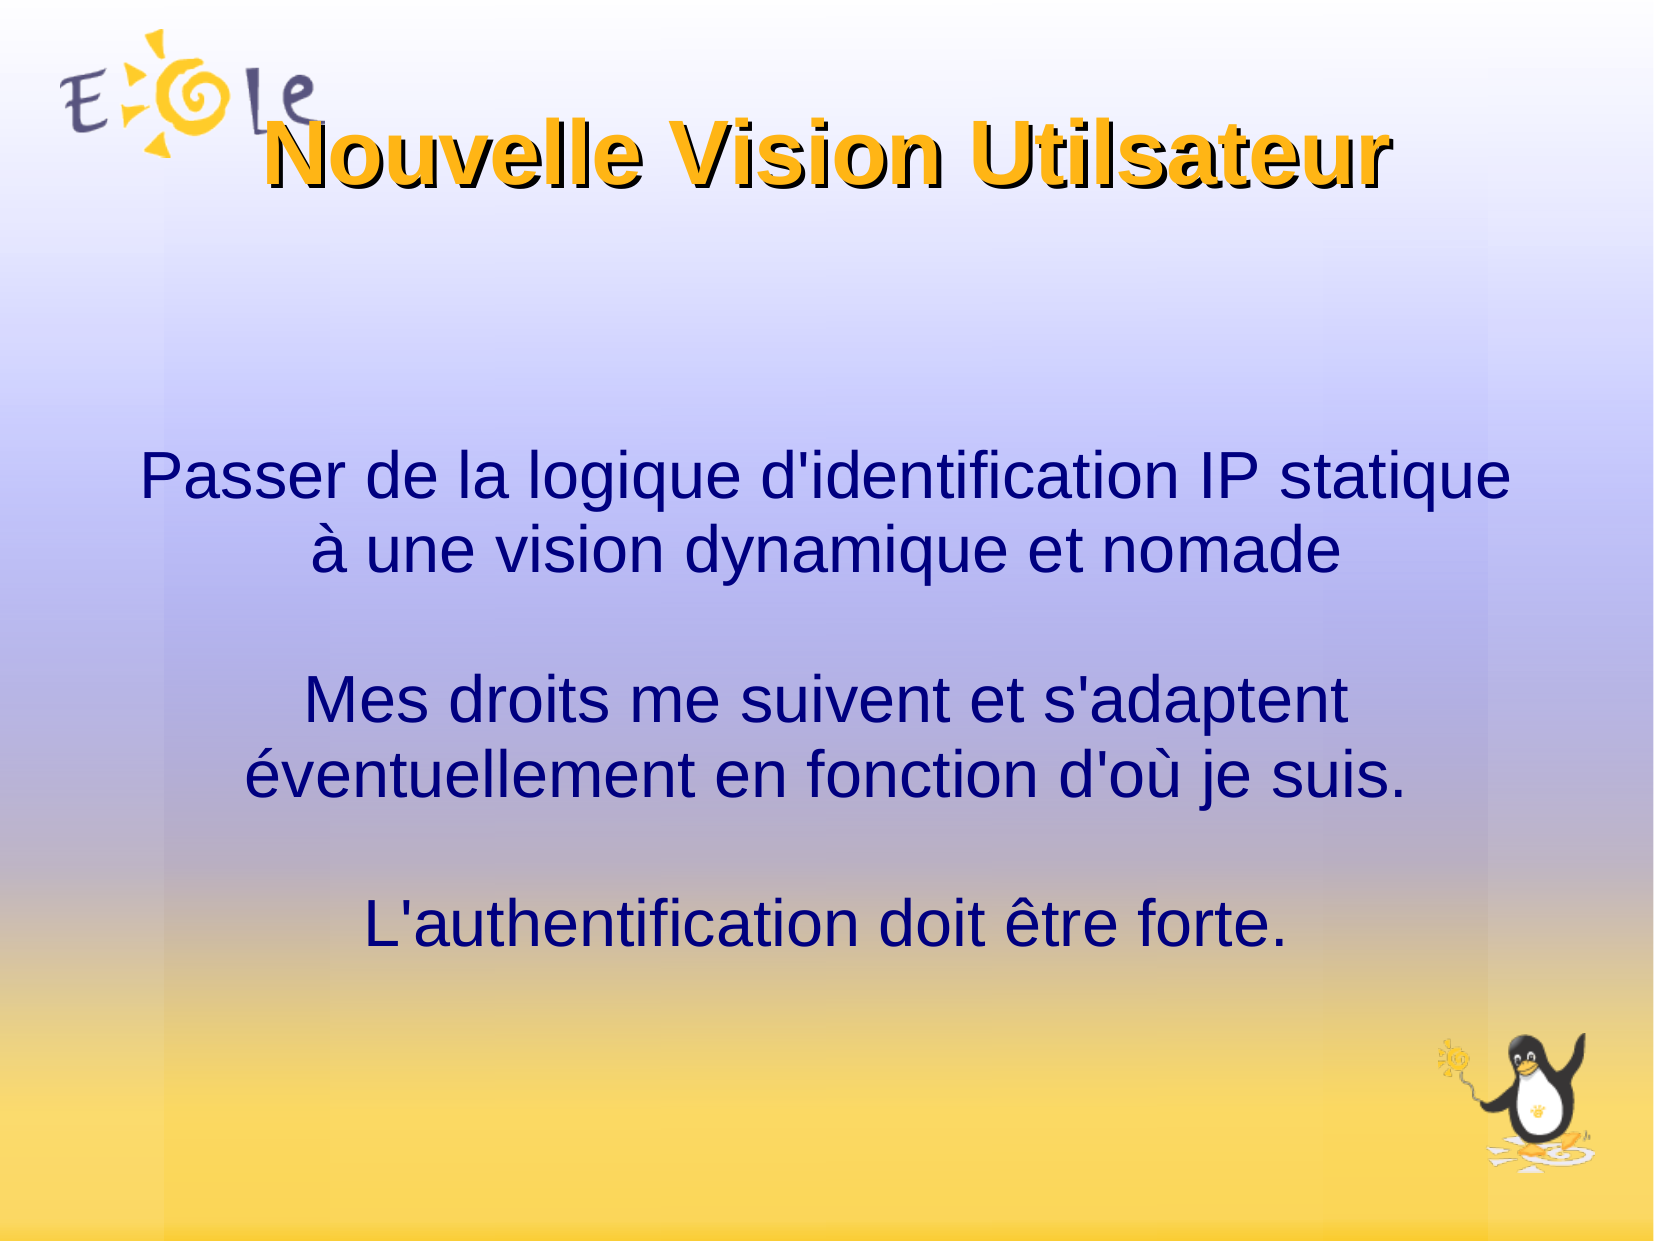

# Nouvelle Vision Utilsateur
Passer de la logique d'identification IP statique
à une vision dynamique et nomade
Mes droits me suivent et s'adaptent éventuellement en fonction d'où je suis.
L'authentification doit être forte.